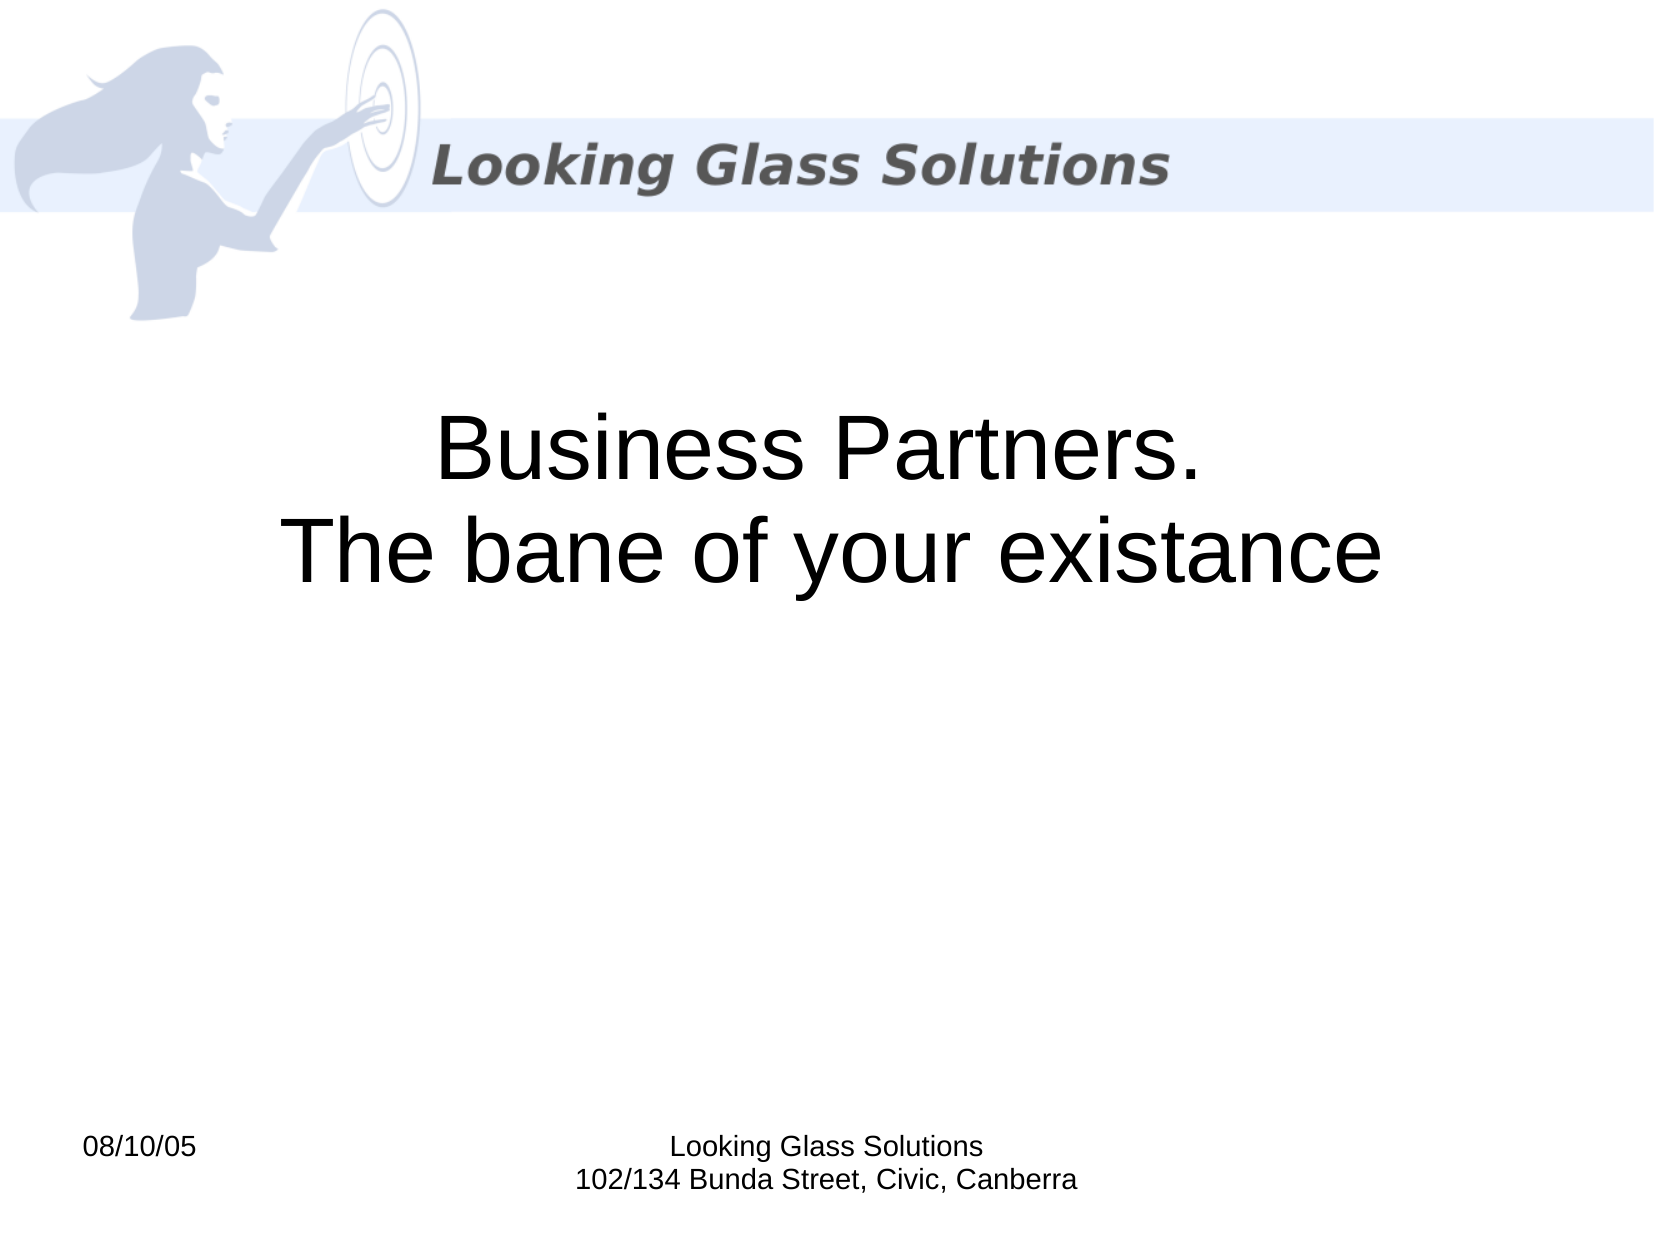

# Business Partners. The bane of your existance